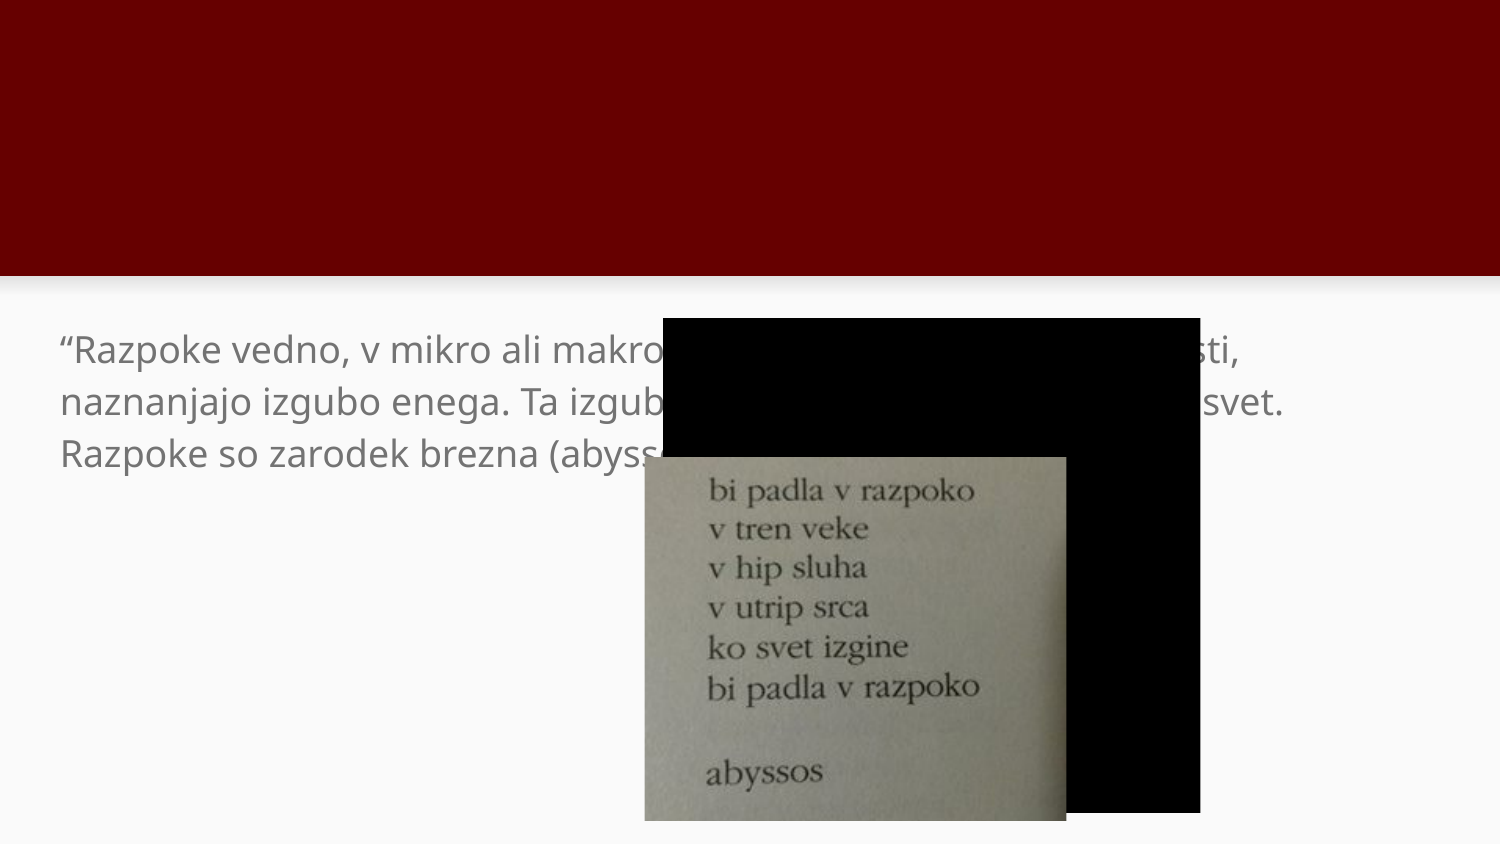

# “Razpoke vedno, v mikro ali makrokozmosu, v trenutku ali večnosti, naznanjajo izgubo enega. Ta izguba je silovita, v njej lahko izgine svet. Razpoke so zarodek brezna (abyssos).”